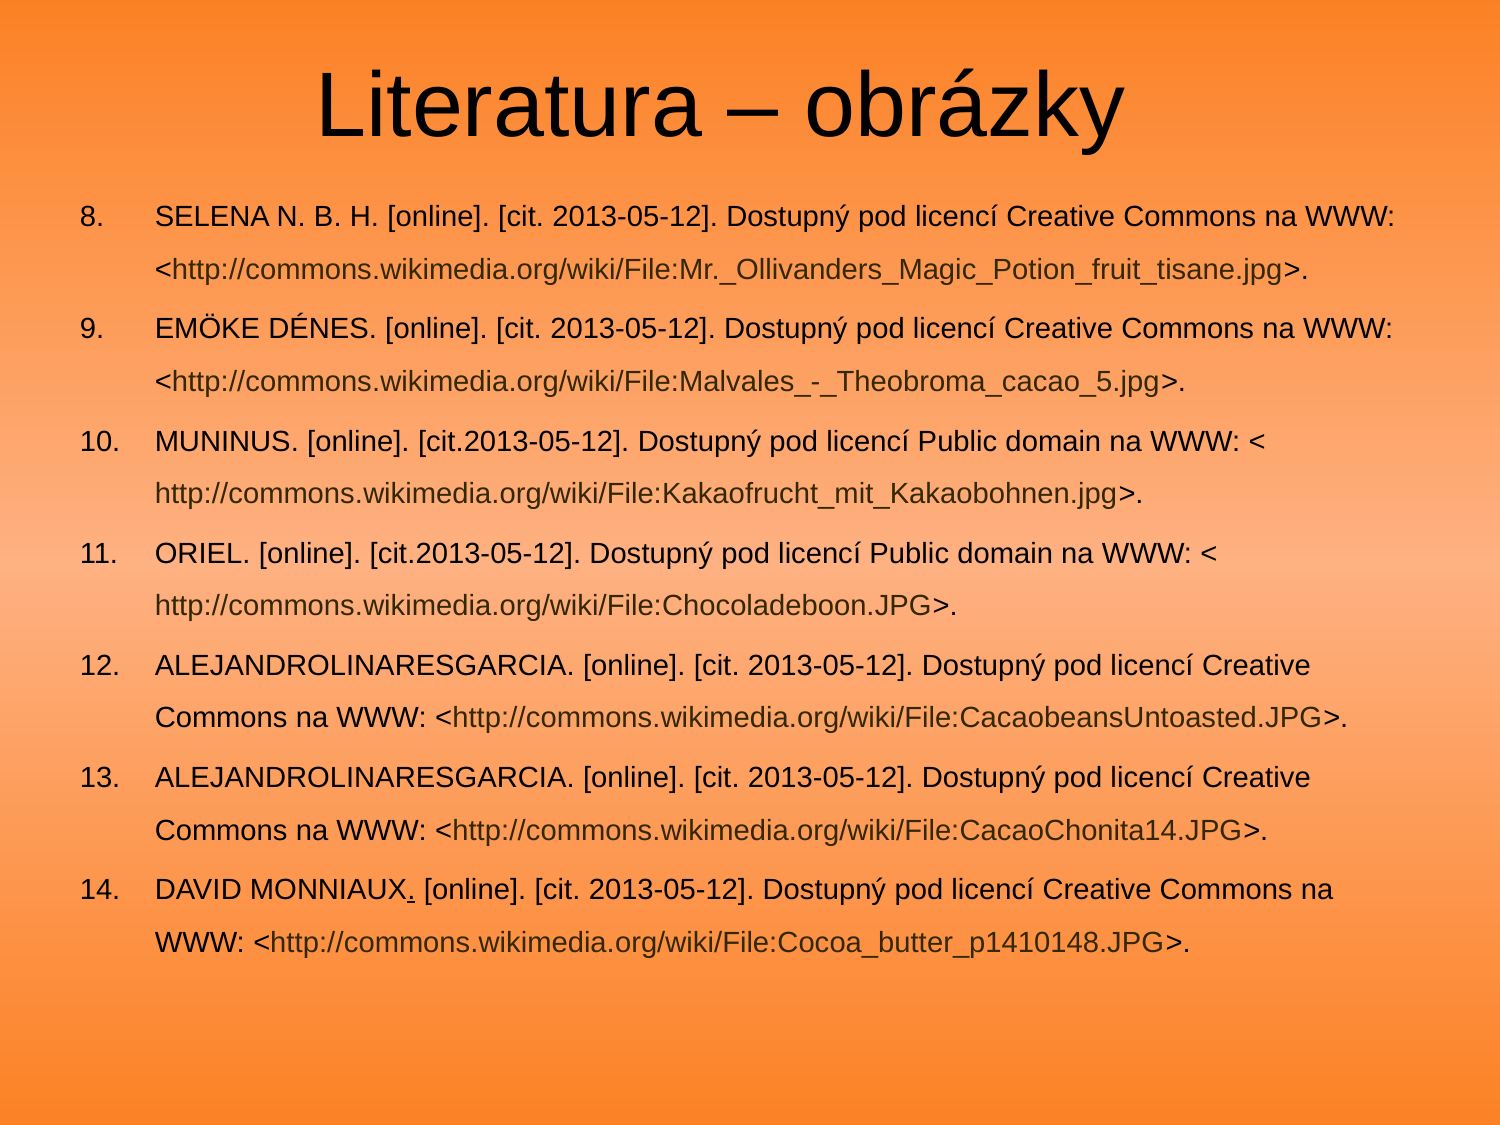

# Literatura – obrázky
8.	SELENA N. B. H. [online]. [cit. 2013-05-12]. Dostupný pod licencí Creative Commons na WWW: <http://commons.wikimedia.org/wiki/File:Mr._Ollivanders_Magic_Potion_fruit_tisane.jpg>.
EMÖKE DÉNES. [online]. [cit. 2013-05-12]. Dostupný pod licencí Creative Commons na WWW: <http://commons.wikimedia.org/wiki/File:Malvales_-_Theobroma_cacao_5.jpg>.
MUNINUS. [online]. [cit.2013-05-12]. Dostupný pod licencí Public domain na WWW: <http://commons.wikimedia.org/wiki/File:Kakaofrucht_mit_Kakaobohnen.jpg>.
ORIEL. [online]. [cit.2013-05-12]. Dostupný pod licencí Public domain na WWW: <http://commons.wikimedia.org/wiki/File:Chocoladeboon.JPG>.
12.	ALEJANDROLINARESGARCIA. [online]. [cit. 2013-05-12]. Dostupný pod licencí Creative Commons na WWW: <http://commons.wikimedia.org/wiki/File:CacaobeansUntoasted.JPG>.
13.	ALEJANDROLINARESGARCIA. [online]. [cit. 2013-05-12]. Dostupný pod licencí Creative Commons na WWW: <http://commons.wikimedia.org/wiki/File:CacaoChonita14.JPG>.
14.	DAVID MONNIAUX. [online]. [cit. 2013-05-12]. Dostupný pod licencí Creative Commons na WWW: <http://commons.wikimedia.org/wiki/File:Cocoa_butter_p1410148.JPG>.